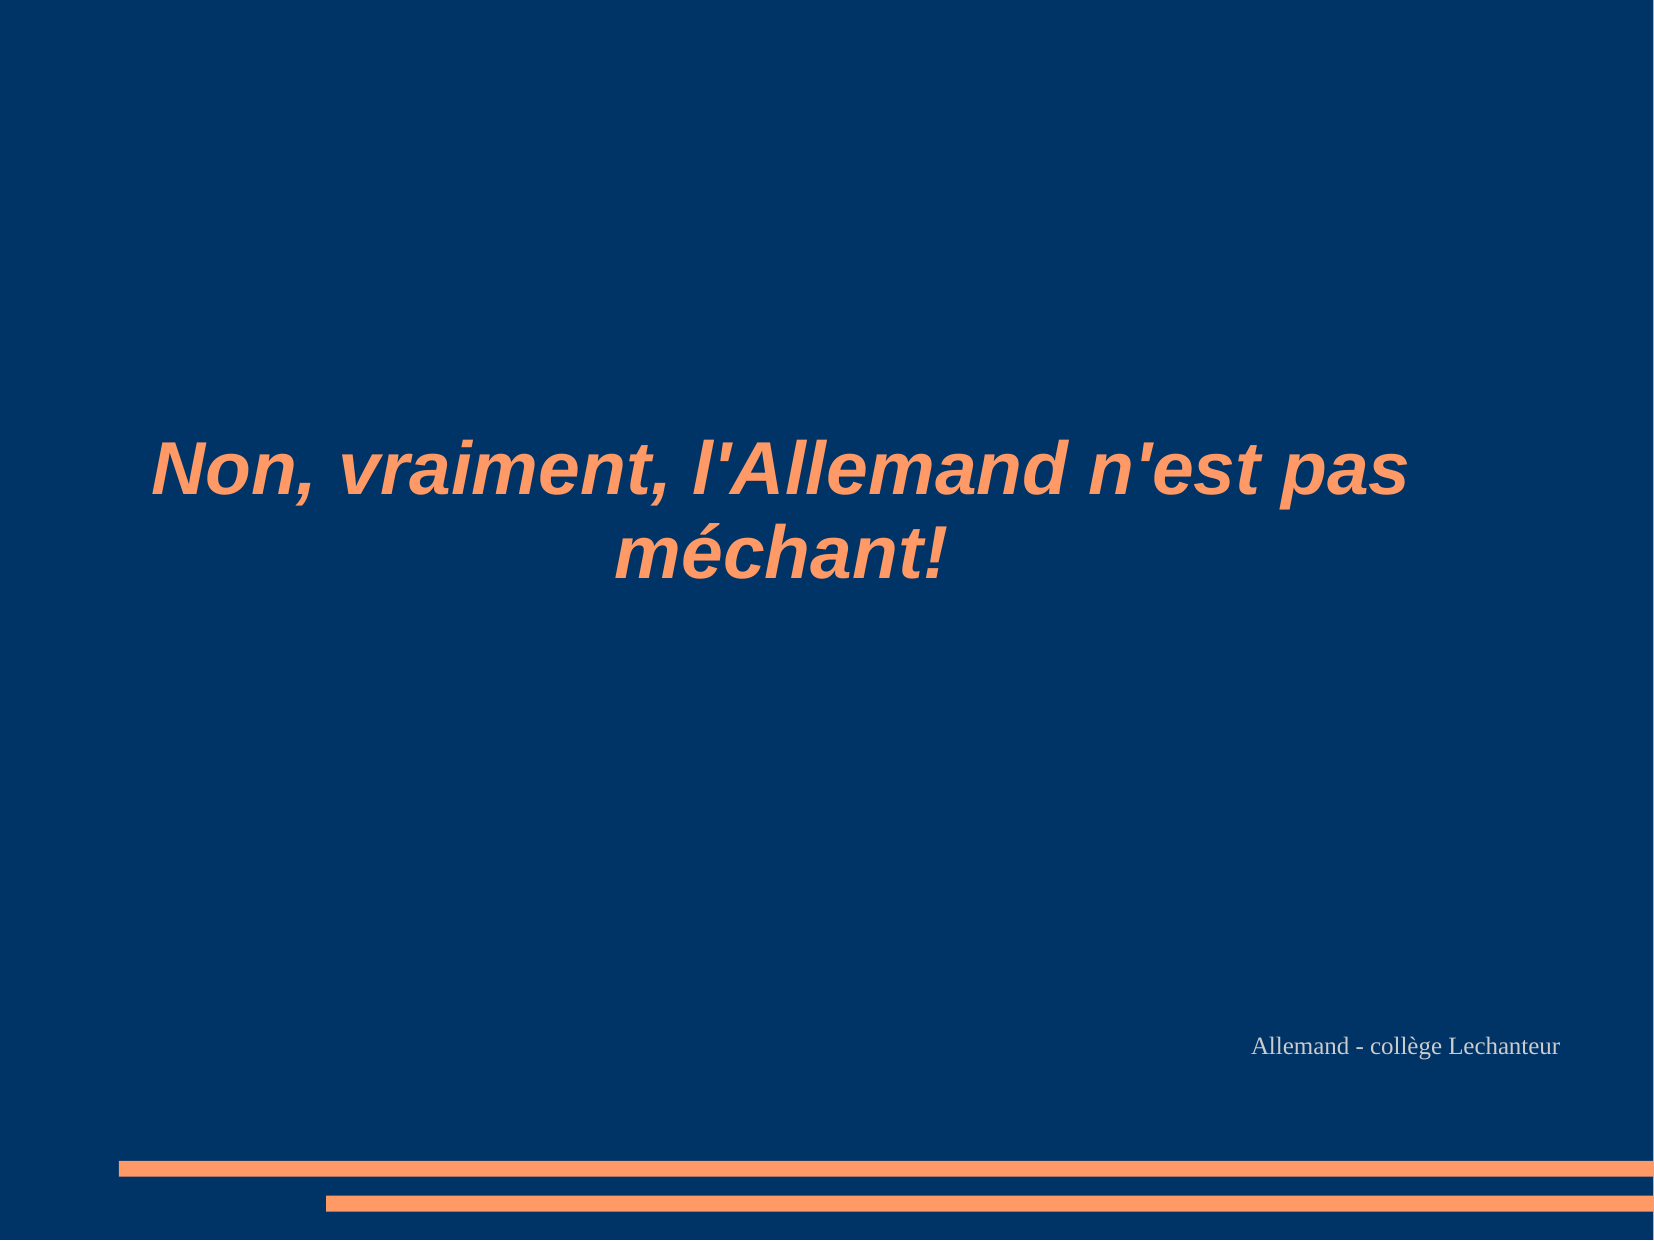

Allemand - collège Lechanteur
# Non, vraiment, l'Allemand n'est pas méchant!